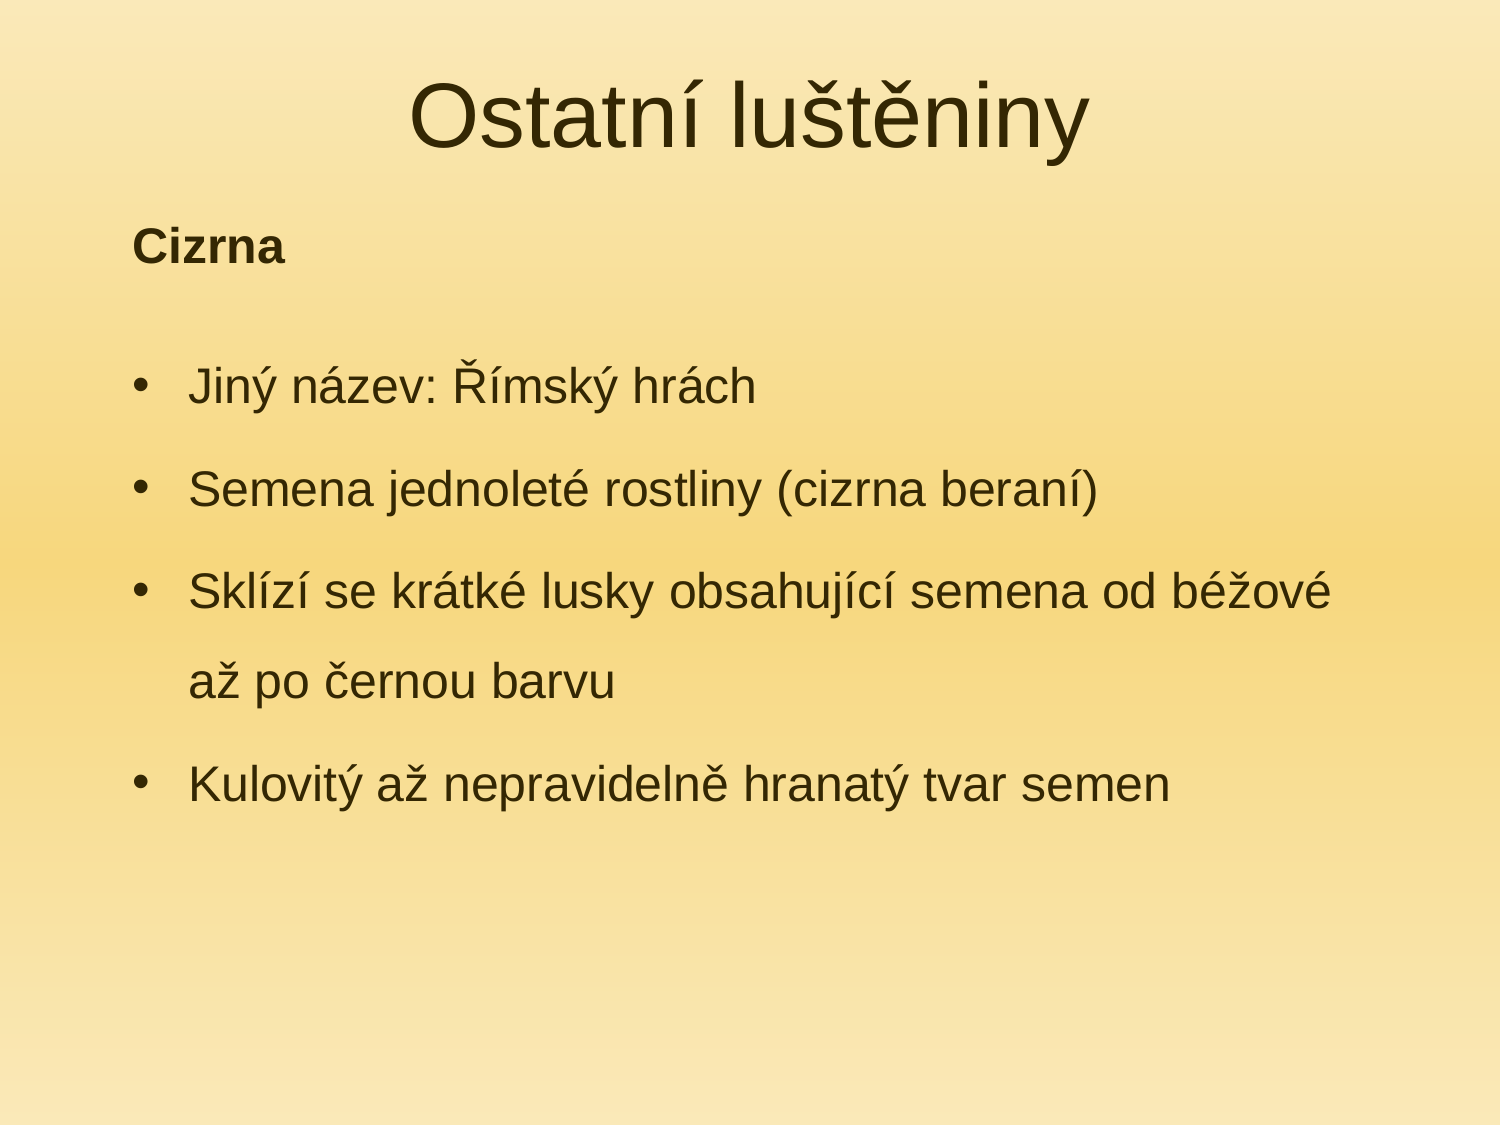

# Ostatní luštěniny
Cizrna
Jiný název: Římský hrách
Semena jednoleté rostliny (cizrna beraní)
Sklízí se krátké lusky obsahující semena od béžové až po černou barvu
Kulovitý až nepravidelně hranatý tvar semen